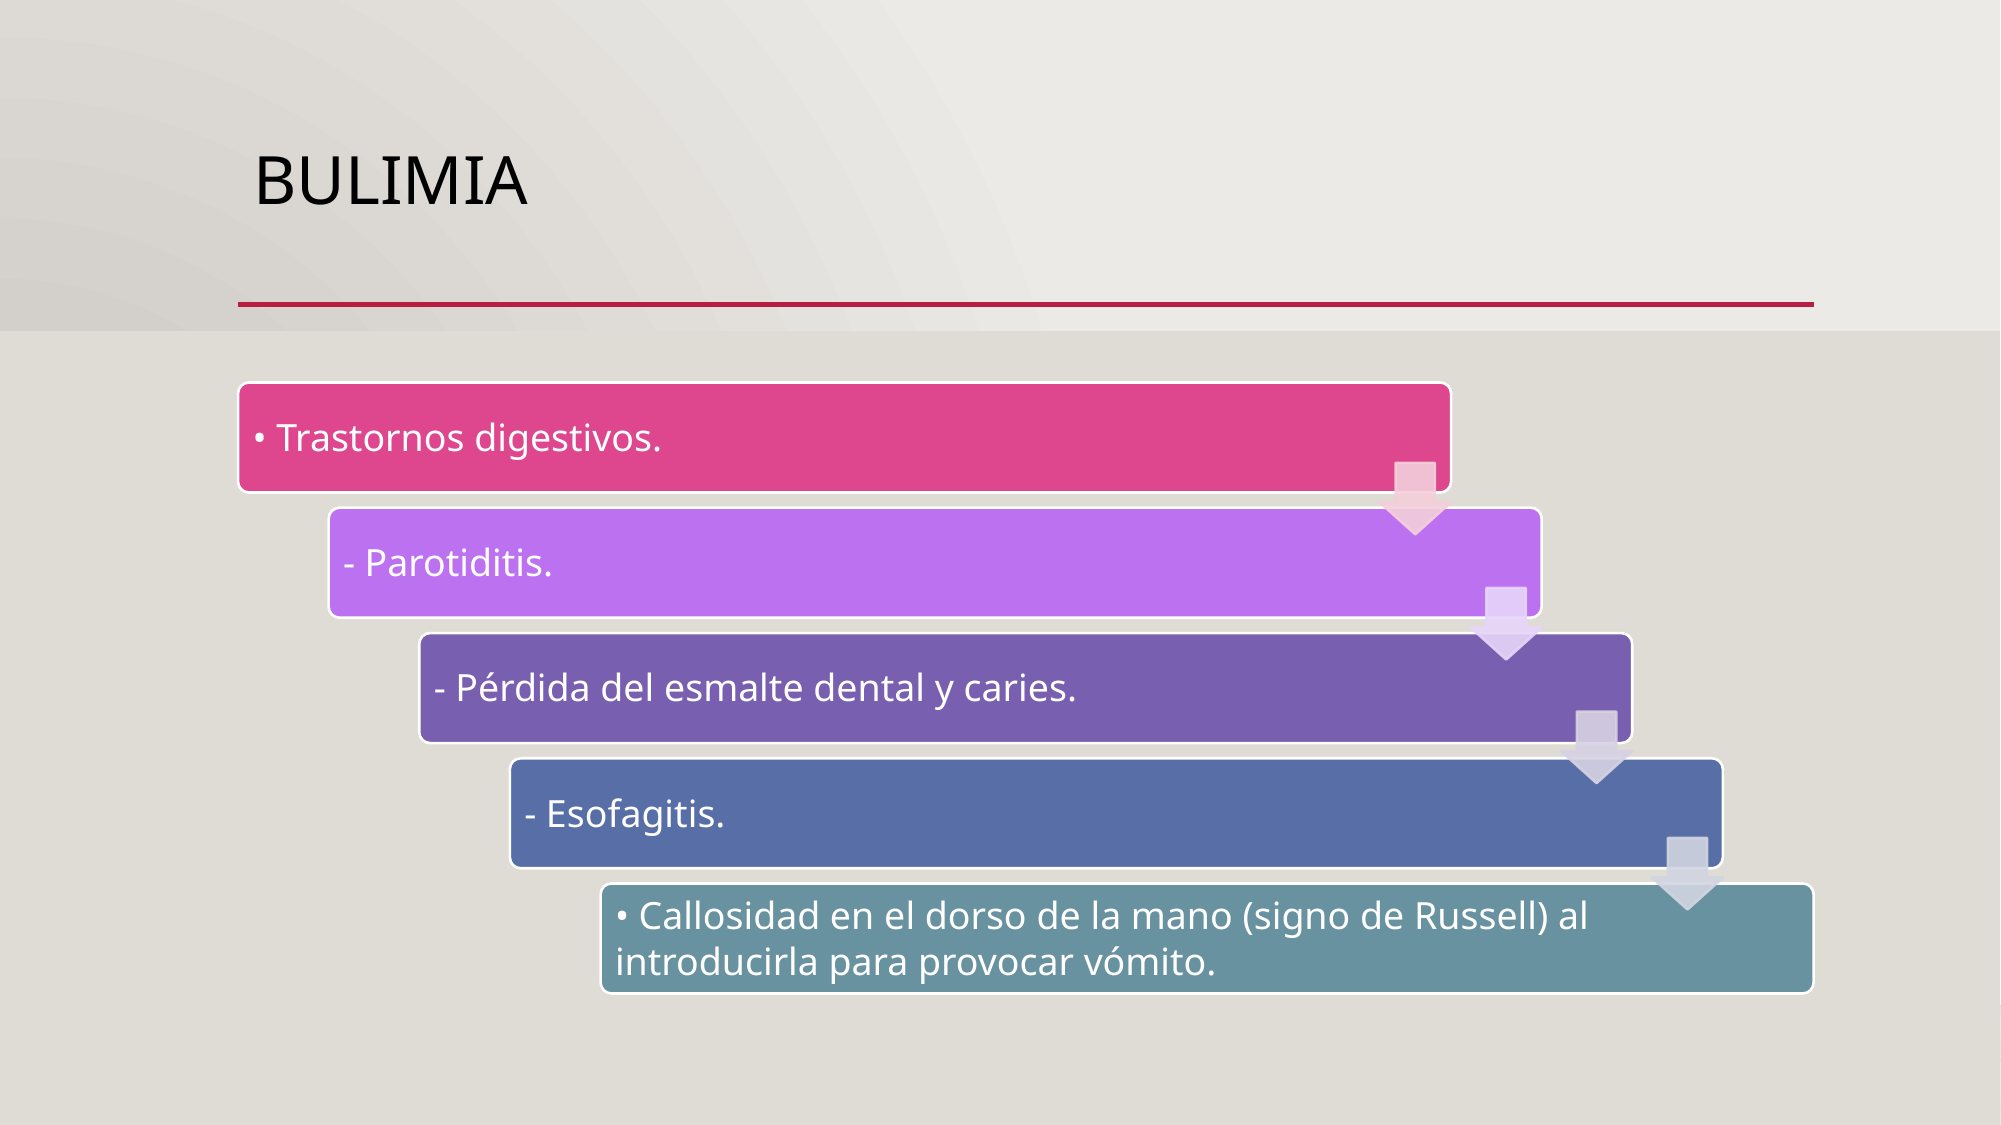

# BULIMIA
• Trastornos digestivos.
- Parotiditis.
- Pérdida del esmalte dental y caries.
- Esofagitis.
• Callosidad en el dorso de la mano (signo de Russell) al introducirla para provocar vómito.